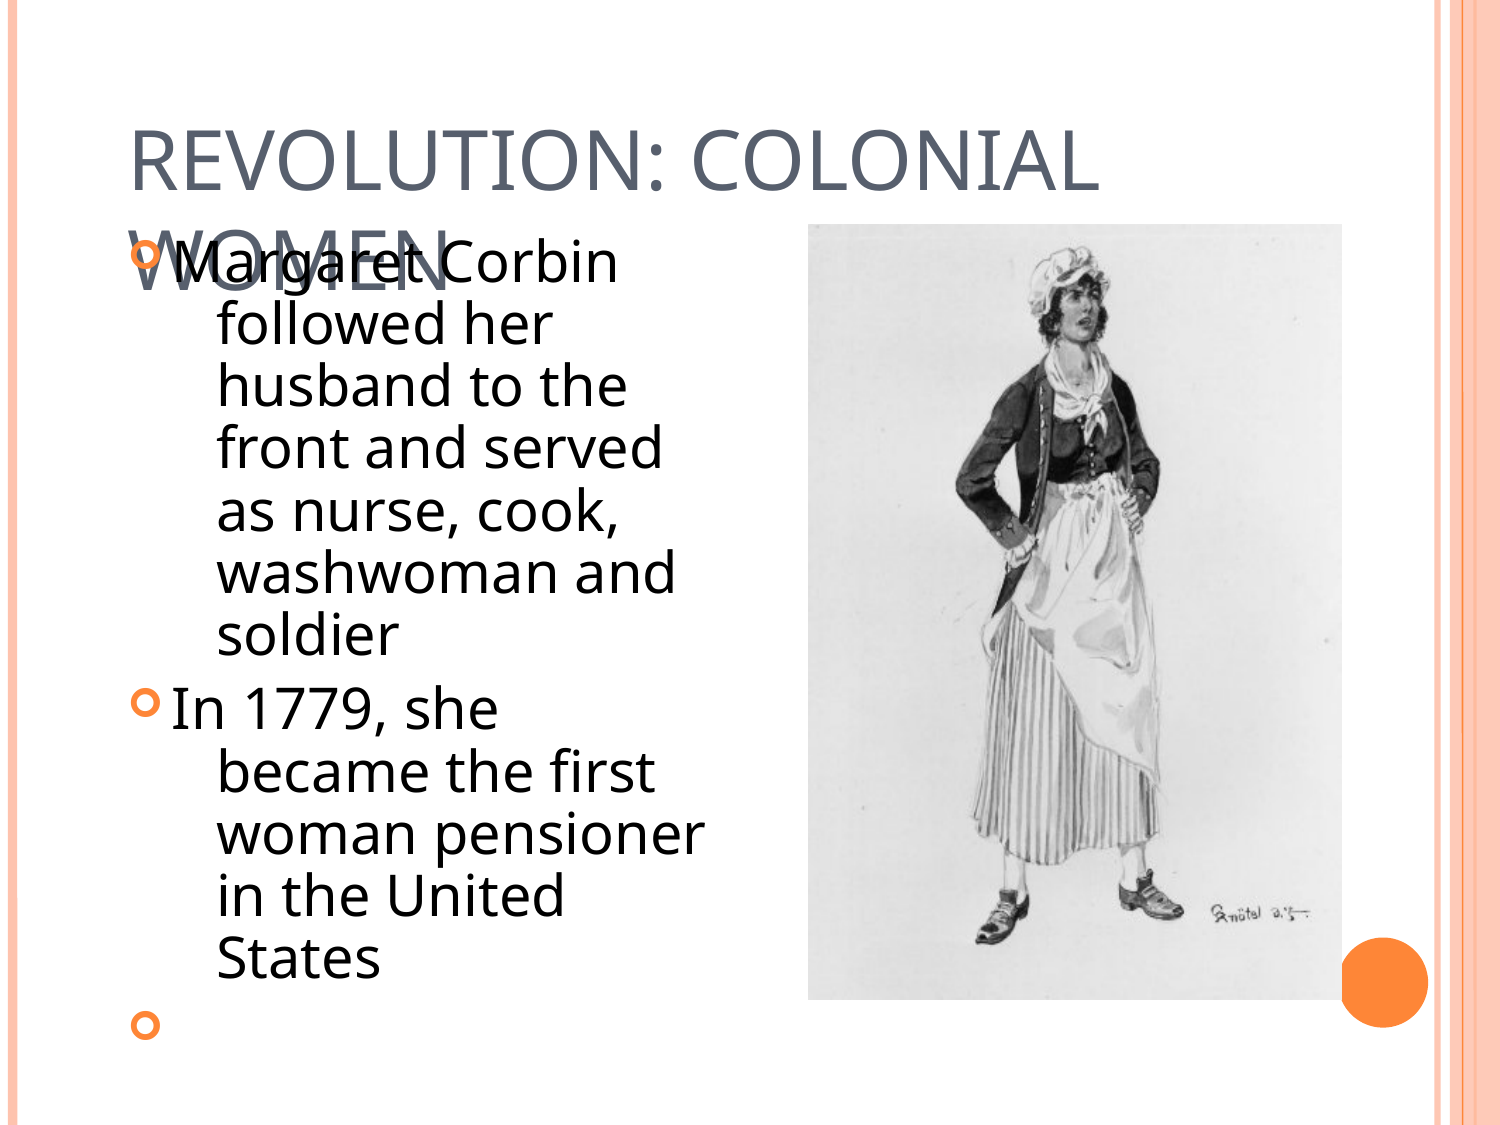

# Revolution: Colonial Women
Margaret Corbin followed her husband to the front and served as nurse, cook, washwoman and soldier
In 1779, she became the first woman pensioner in the United States